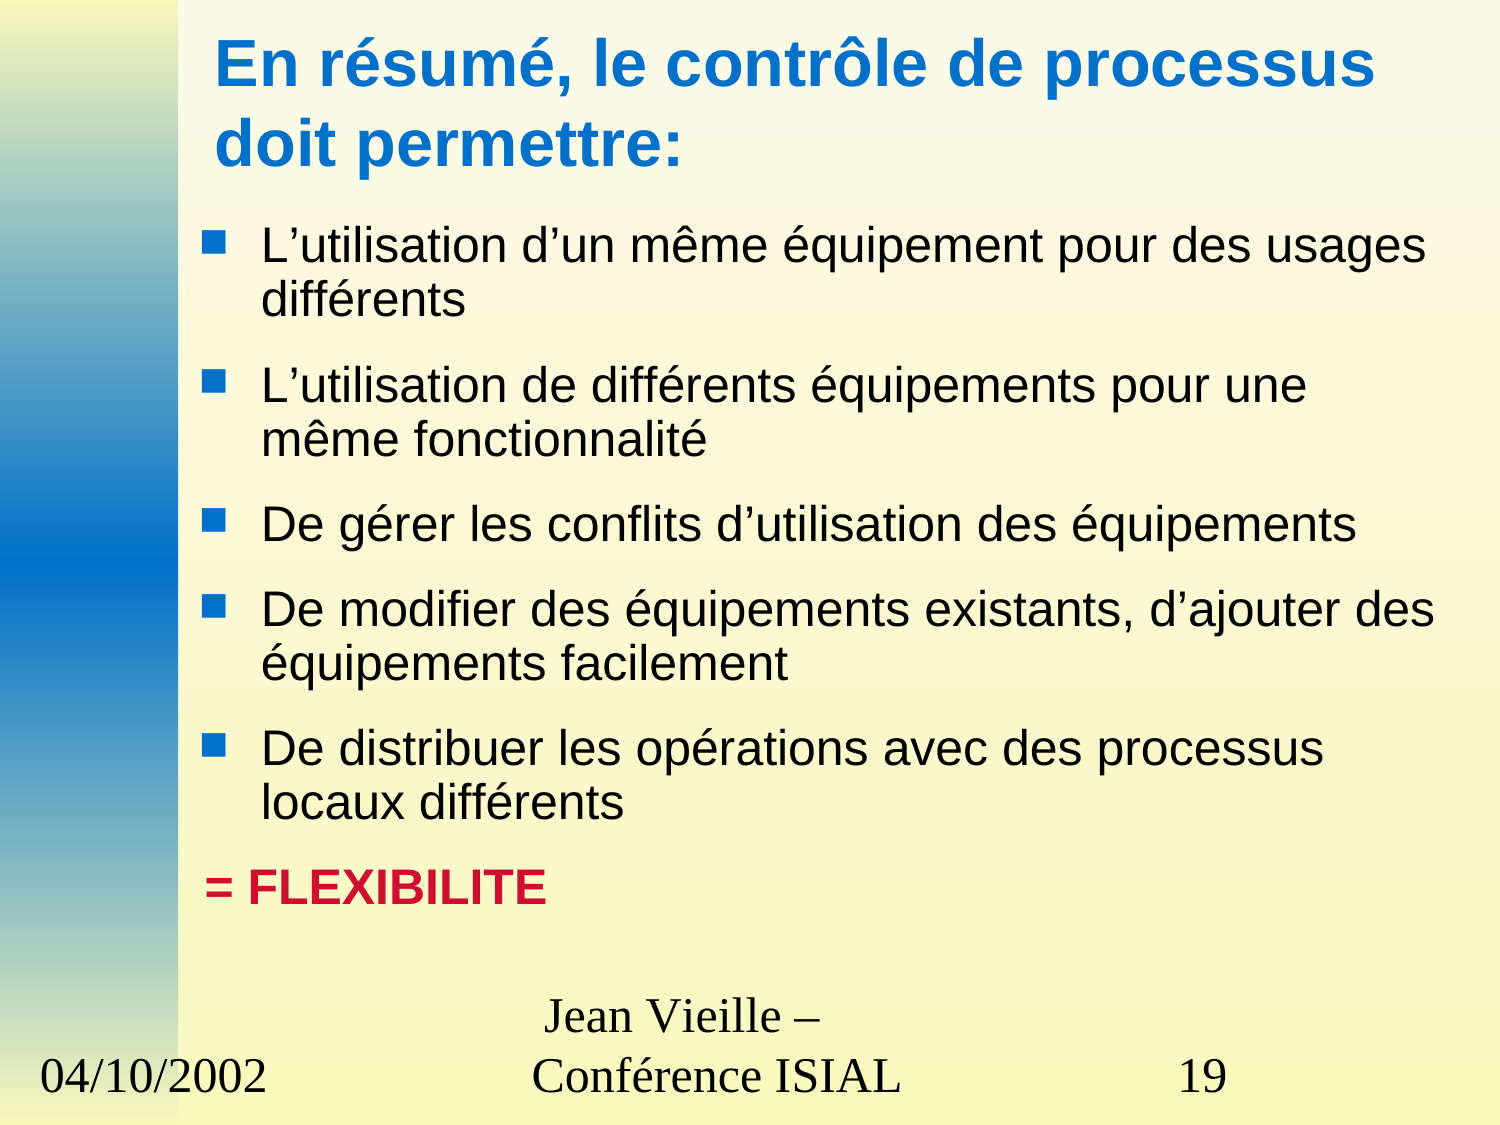

# En résumé, le contrôle de processus doit permettre:
L’utilisation d’un même équipement pour des usages différents
L’utilisation de différents équipements pour une même fonctionnalité
De gérer les conflits d’utilisation des équipements
De modifier des équipements existants, d’ajouter des équipements facilement
De distribuer les opérations avec des processus locaux différents
= FLEXIBILITE
19